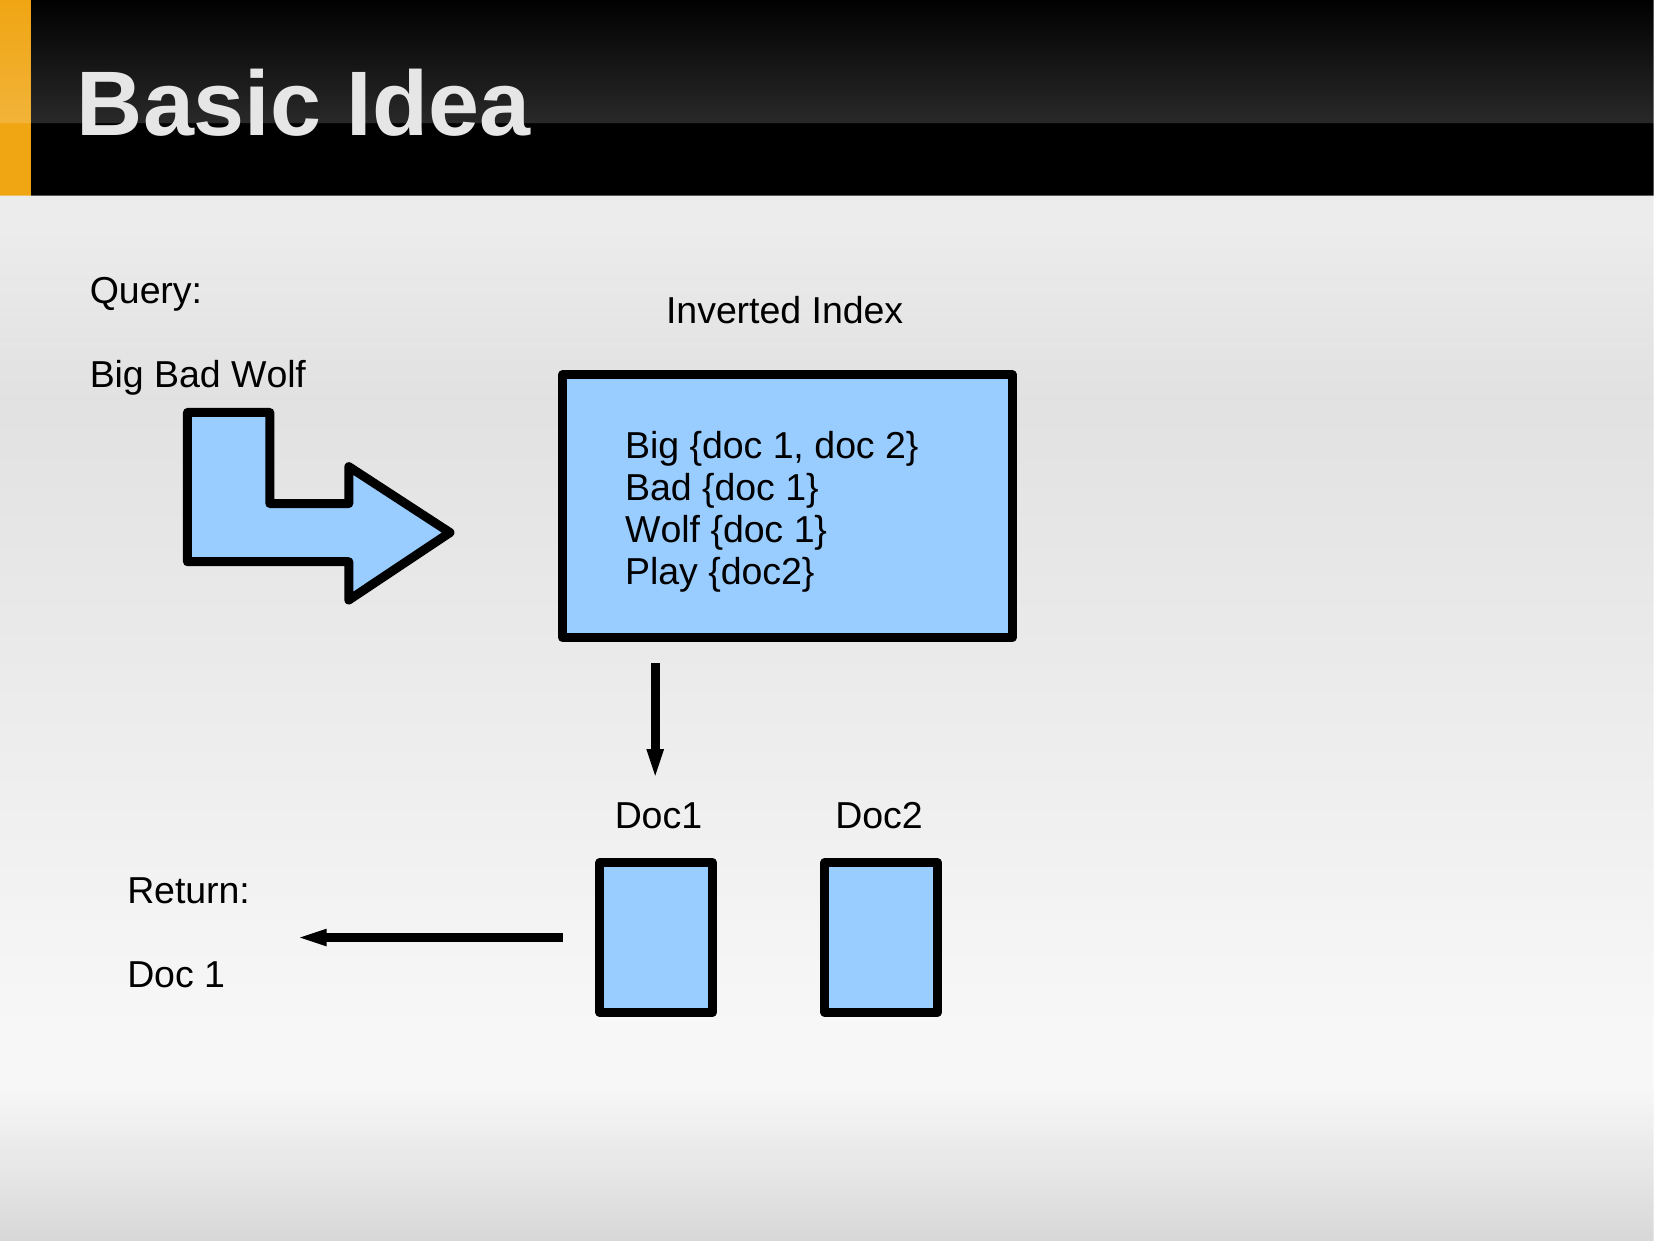

# Basic Idea
Query:
Big Bad Wolf
Inverted Index
 Big {doc 1, doc 2}
 Bad {doc 1}
 Wolf {doc 1}
 Play {doc2}
Doc1
Doc2
Return:
Doc 1